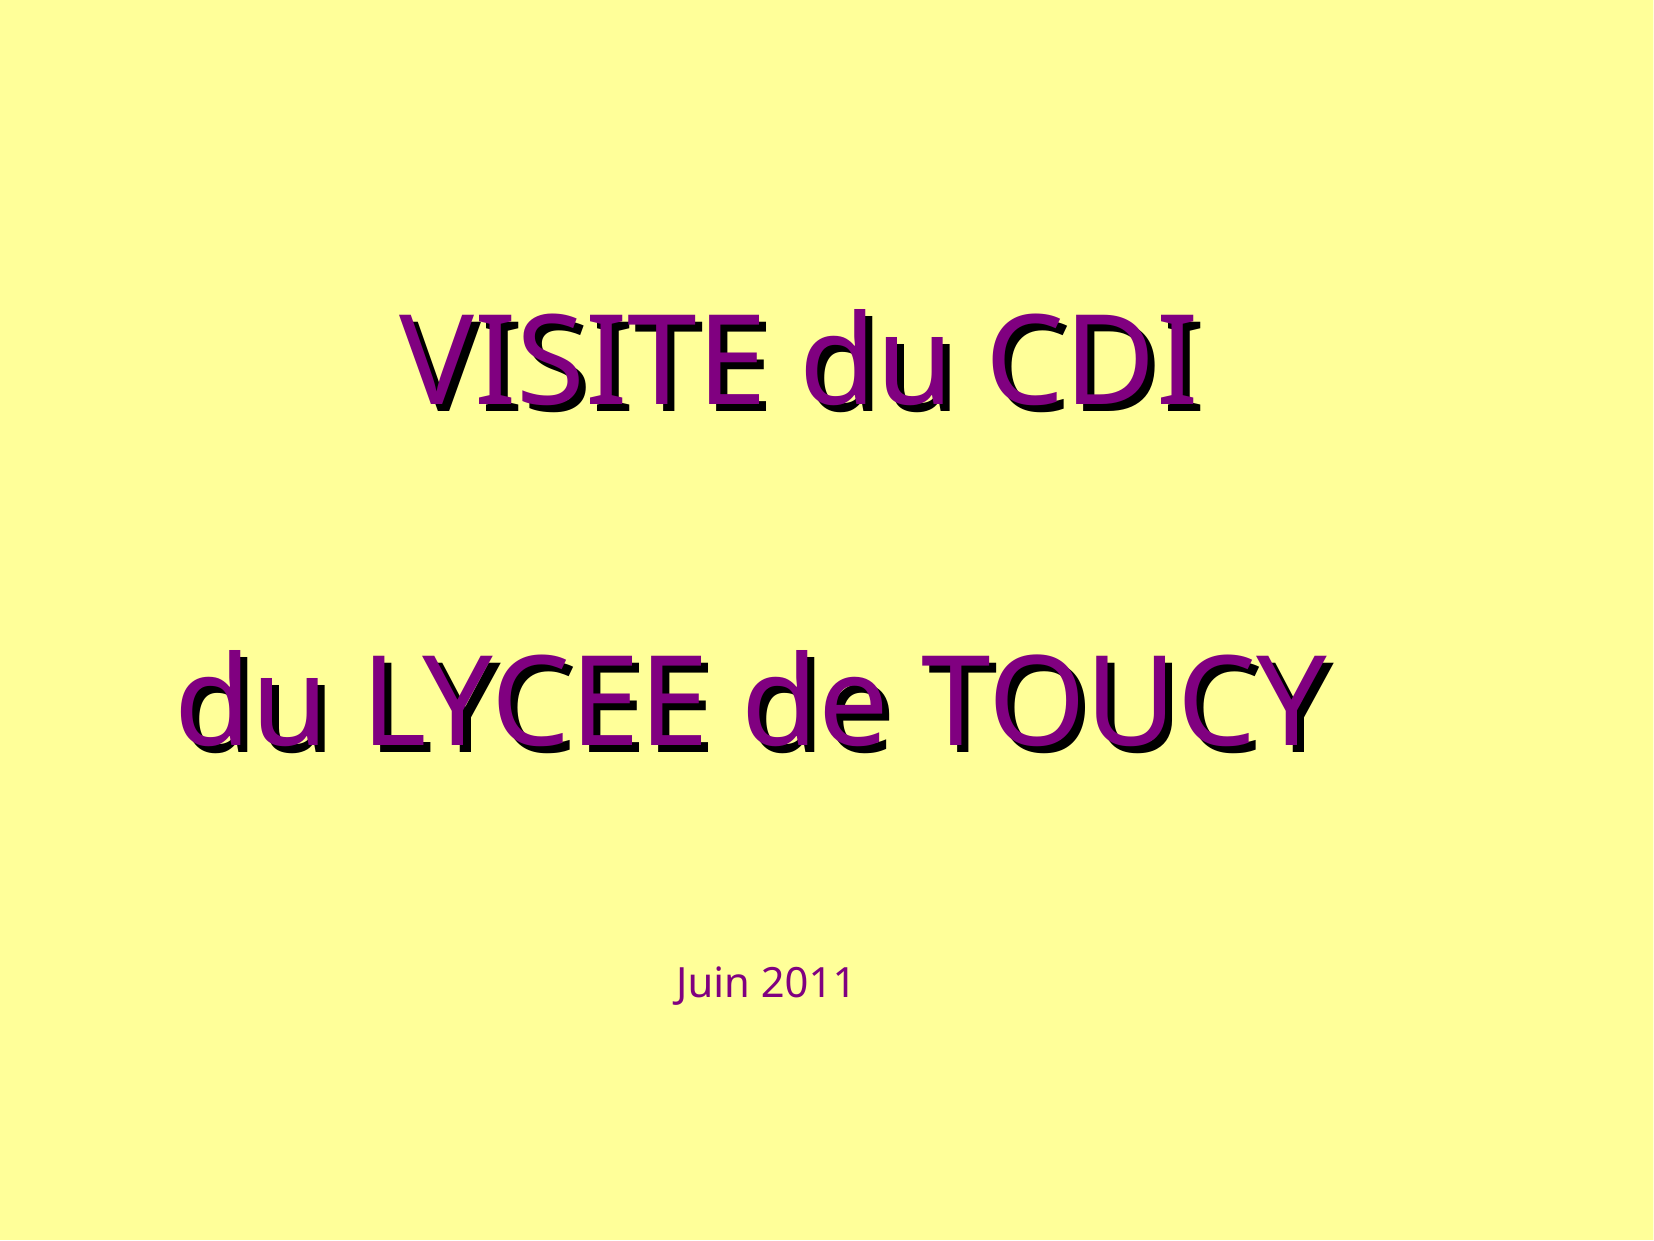

VISITE du CDI
 du LYCEE de TOUCY
 Juin 2011